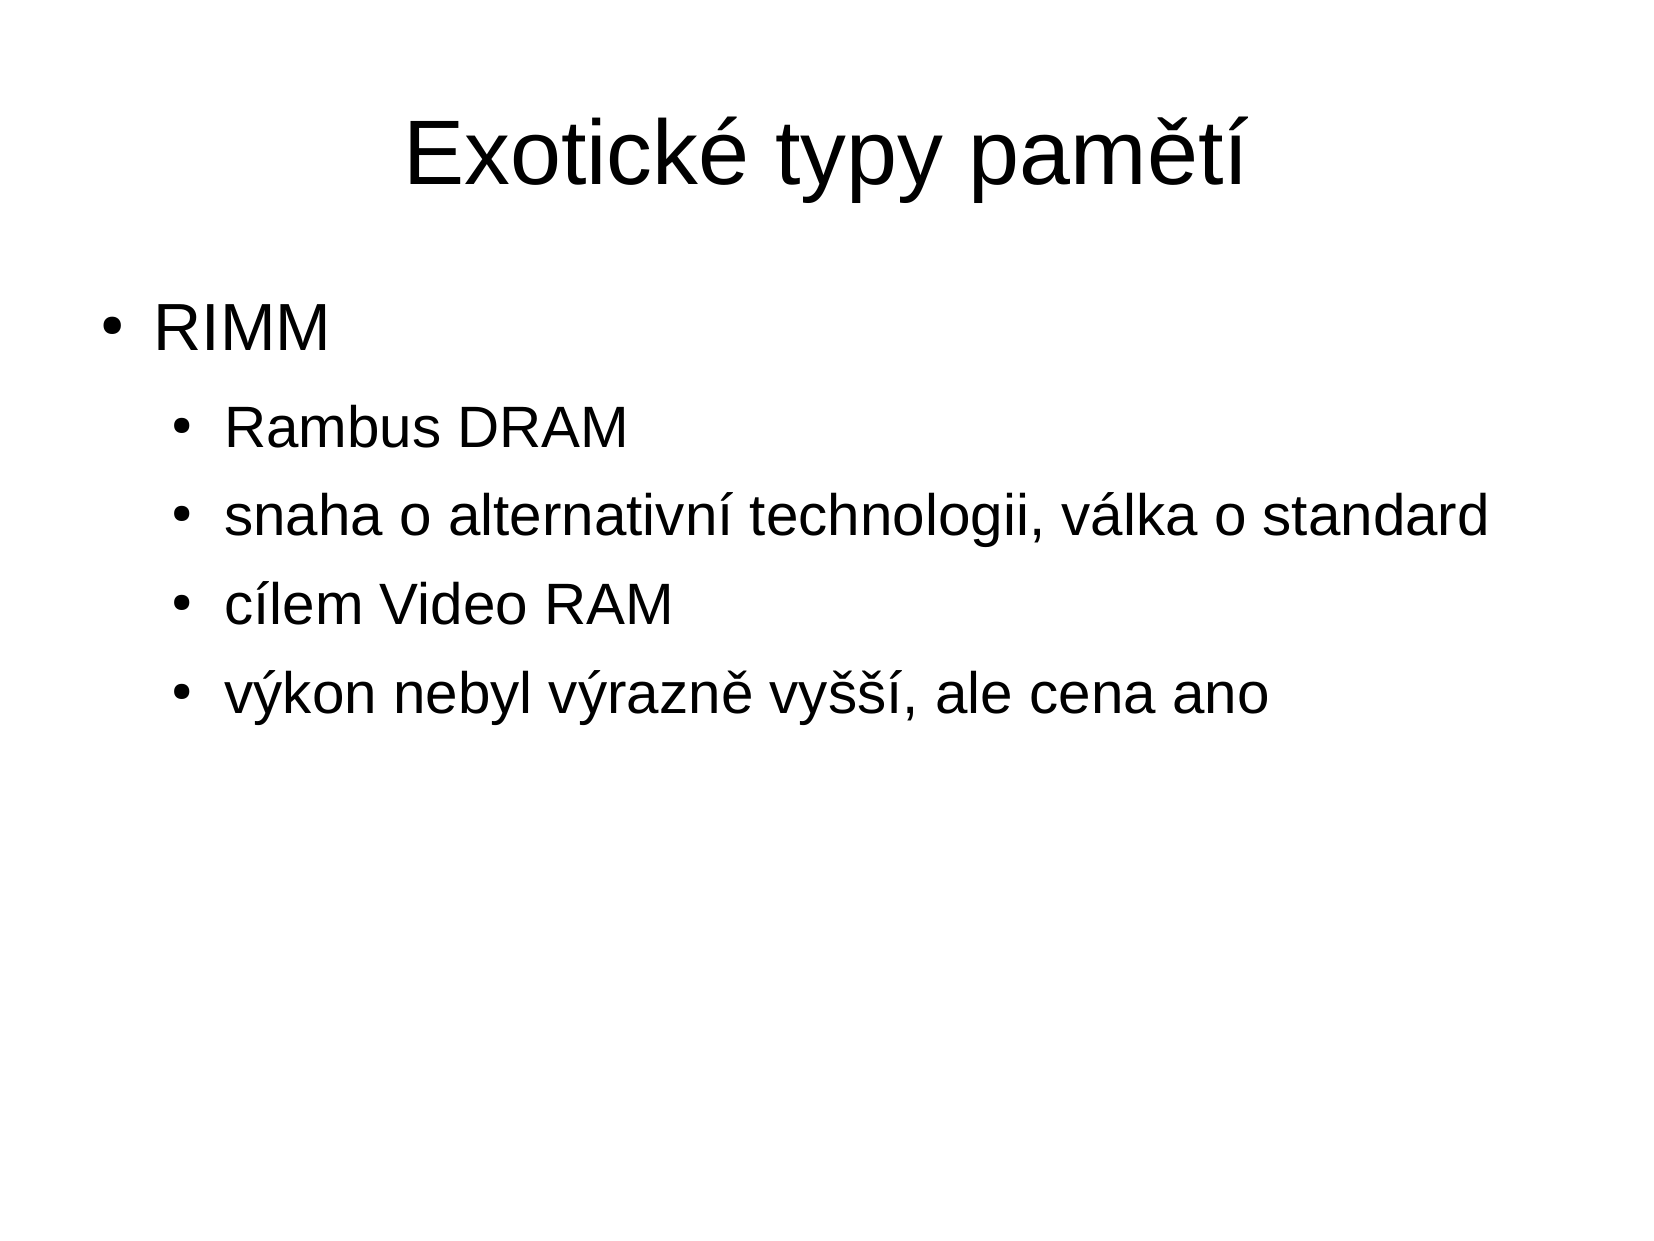

# Exotické typy pamětí
RIMM
Rambus DRAM
snaha o alternativní technologii, válka o standard
cílem Video RAM
výkon nebyl výrazně vyšší, ale cena ano